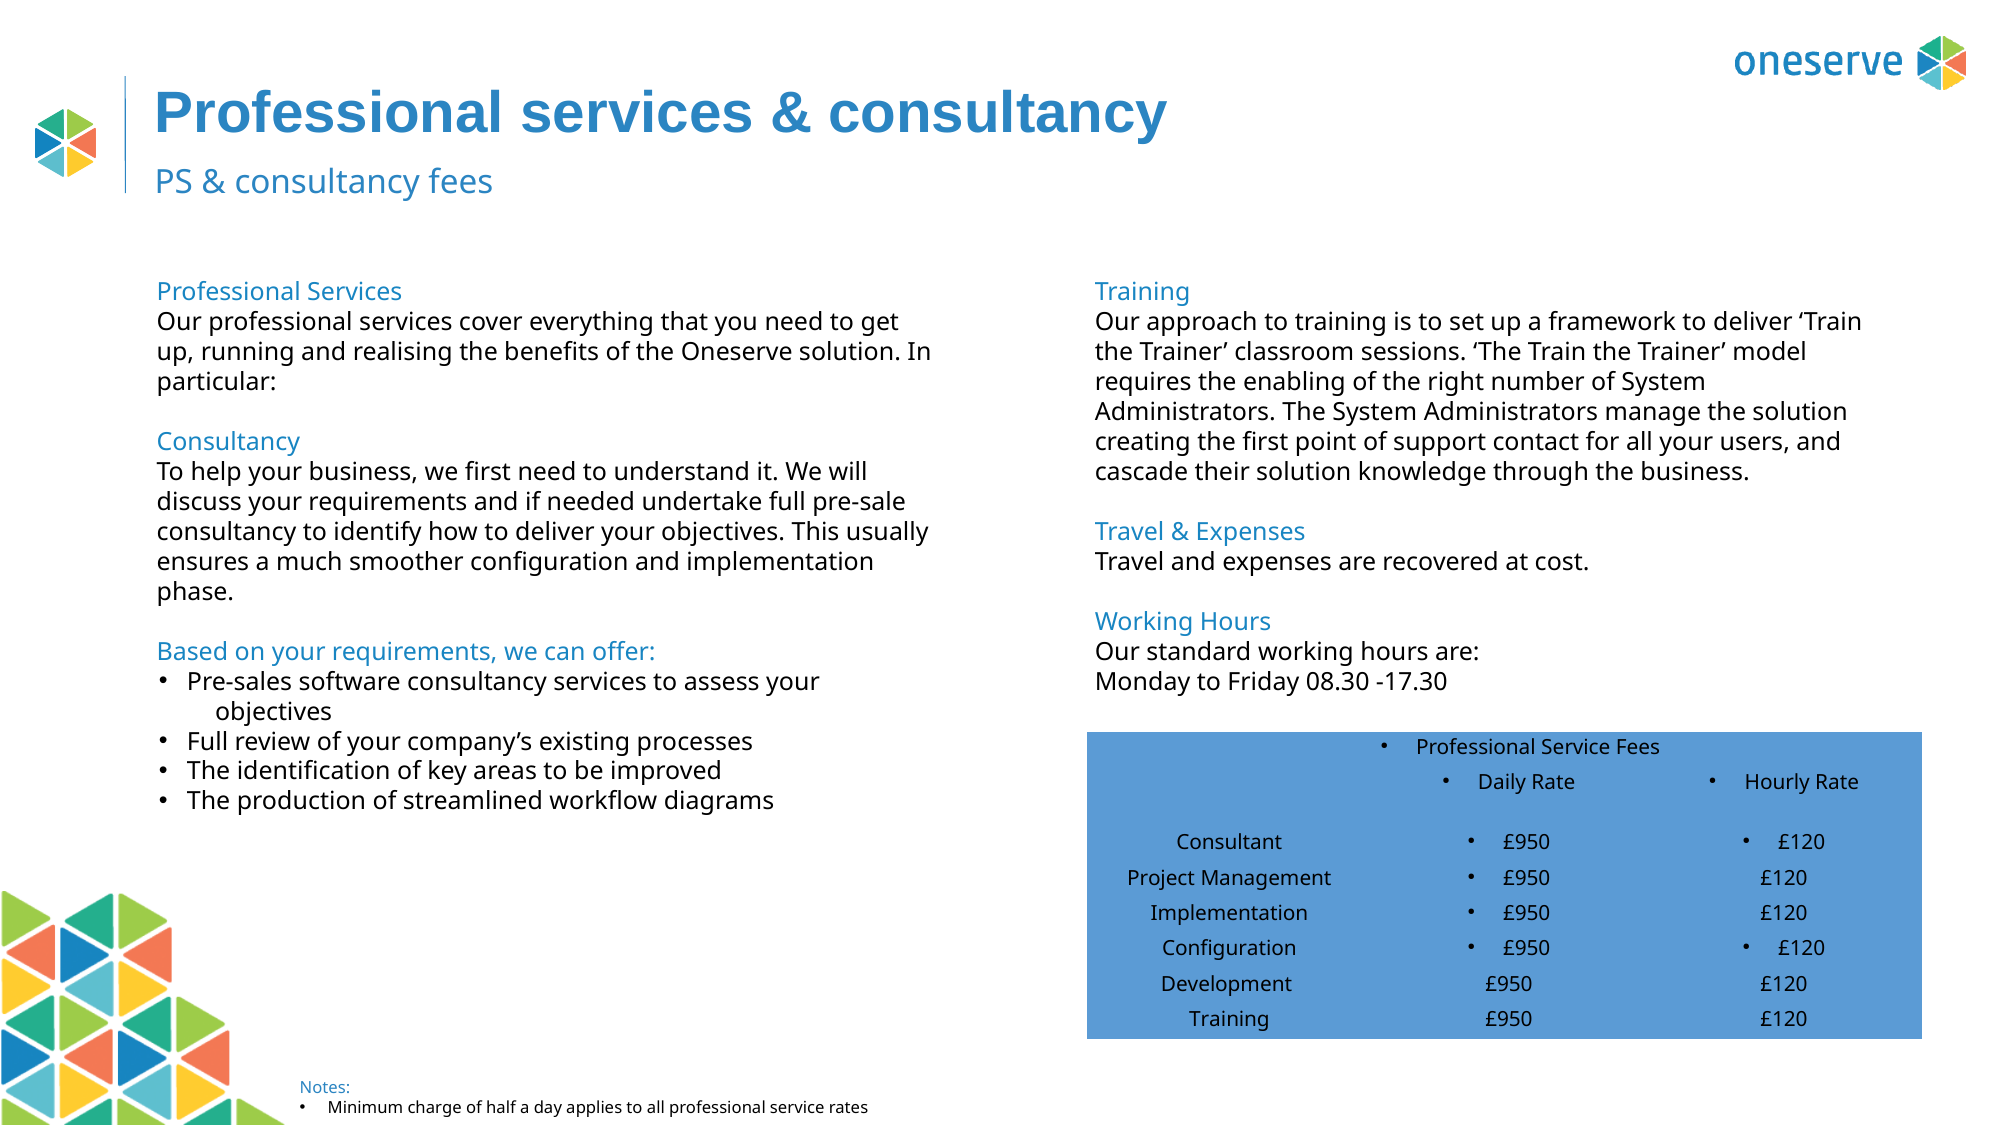

Professional services & consultancy
PS & consultancy fees
Professional Services
Our professional services cover everything that you need to get up, running and realising the benefits of the Oneserve solution. In particular:
Consultancy
To help your business, we first need to understand it. We will discuss your requirements and if needed undertake full pre-sale consultancy to identify how to deliver your objectives. This usually ensures a much smoother configuration and implementation phase.
Based on your requirements, we can offer:
Pre-sales software consultancy services to assess your objectives
Full review of your company’s existing processes
The identification of key areas to be improved
The production of streamlined workflow diagrams
Training
Our approach to training is to set up a framework to deliver ‘Train the Trainer’ classroom sessions. ‘The Train the Trainer’ model requires the enabling of the right number of System Administrators. The System Administrators manage the solution creating the first point of support contact for all your users, and cascade their solution knowledge through the business.
Travel & Expenses
Travel and expenses are recovered at cost.
Working Hours
Our standard working hours are:
Monday to Friday 08.30 -17.30
| Professional Service Fees | | |
| --- | --- | --- |
| | Daily Rate | Hourly Rate |
| Consultant | £950 | £120 |
| Project Management | £950 | £120 |
| Implementation | £950 | £120 |
| Configuration | £950 | £120 |
| Development | £950 | £120 |
| Training | £950 | £120 |
Notes:
Minimum charge of half a day applies to all professional service rates